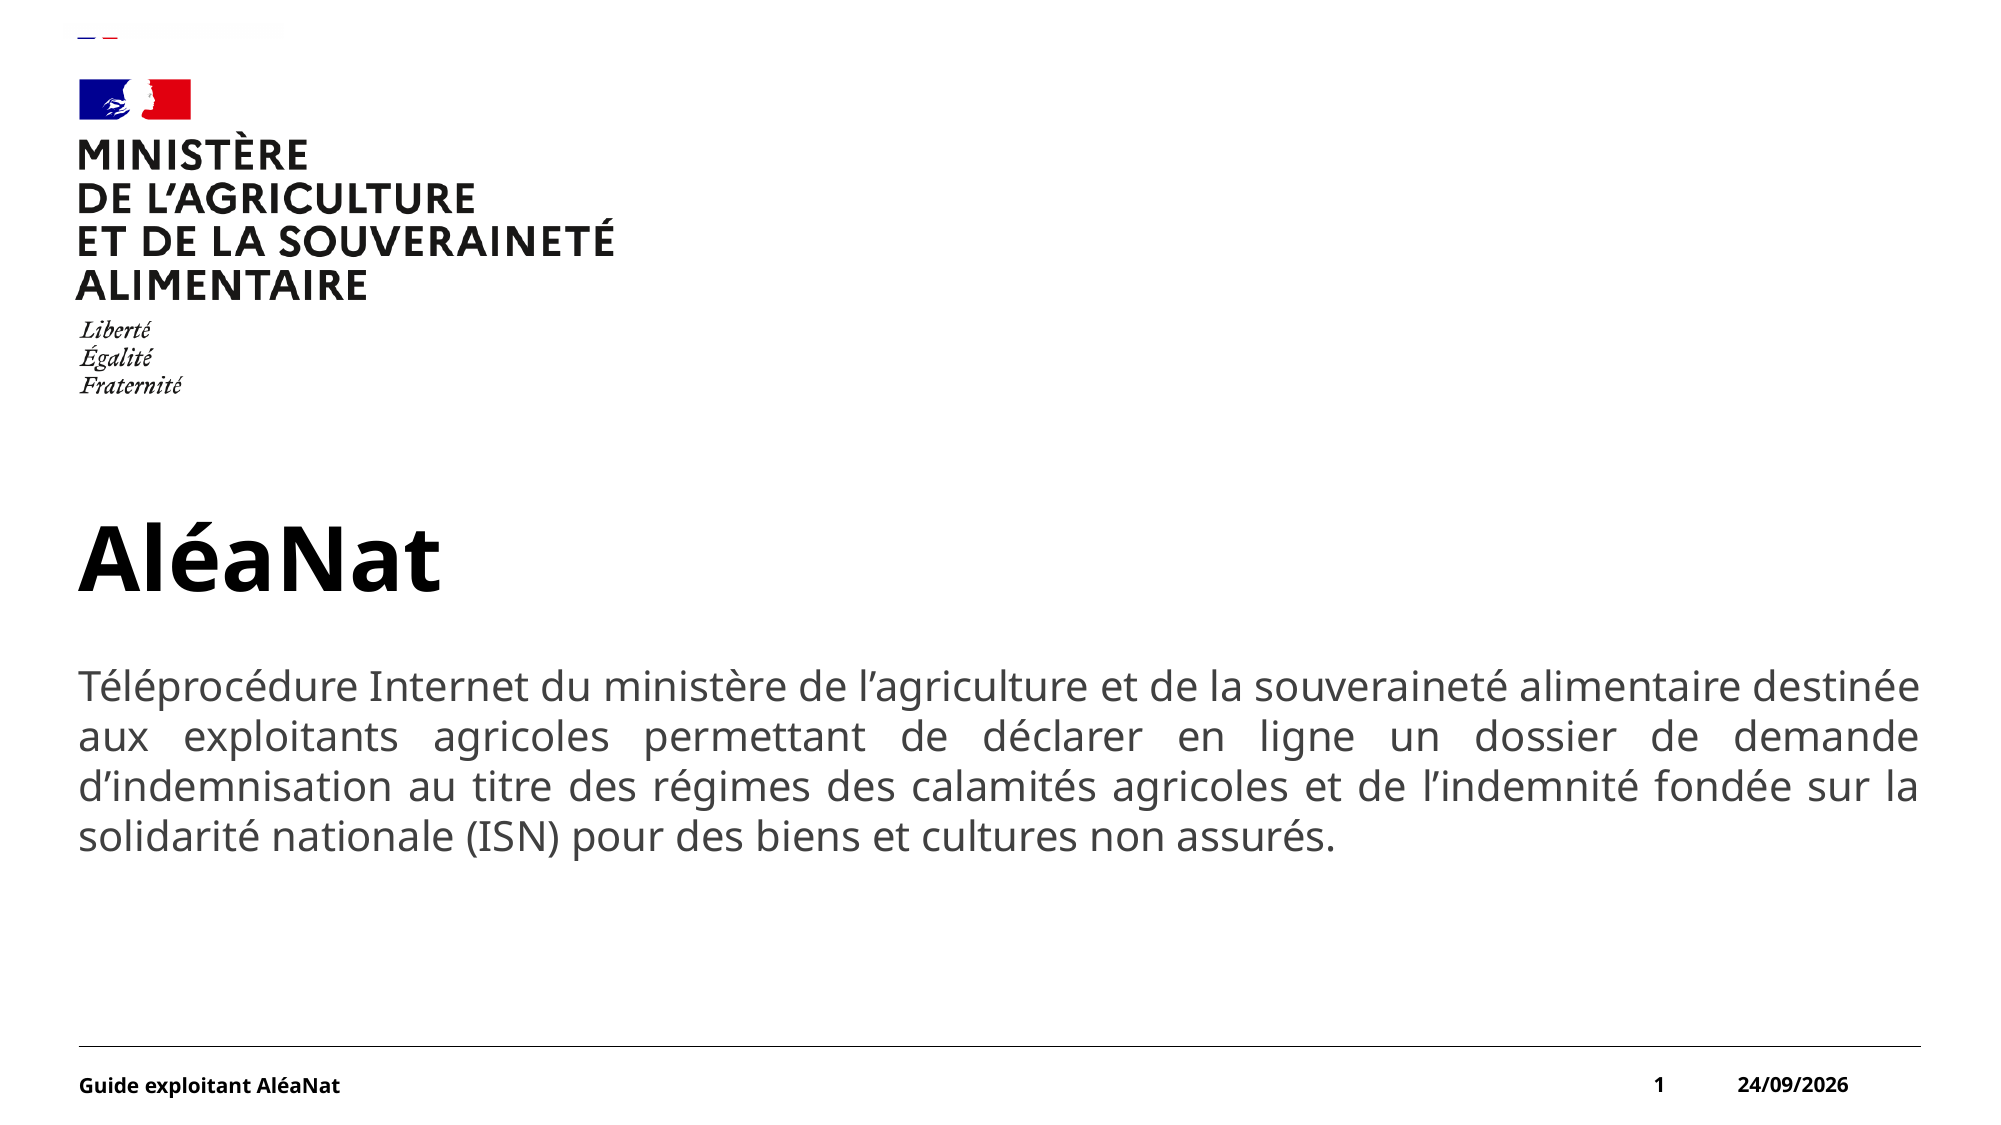

# Télécalam
AléaNat
Téléprocédure Internet du ministère de l’agriculture et de la souveraineté alimentaire destinée aux exploitants agricoles permettant de déclarer en ligne un dossier de demande d’indemnisation au titre des régimes des calamités agricoles et de l’indemnité fondée sur la solidarité nationale (ISN) pour des biens et cultures non assurés.
Guide exploitant AléaNat
1